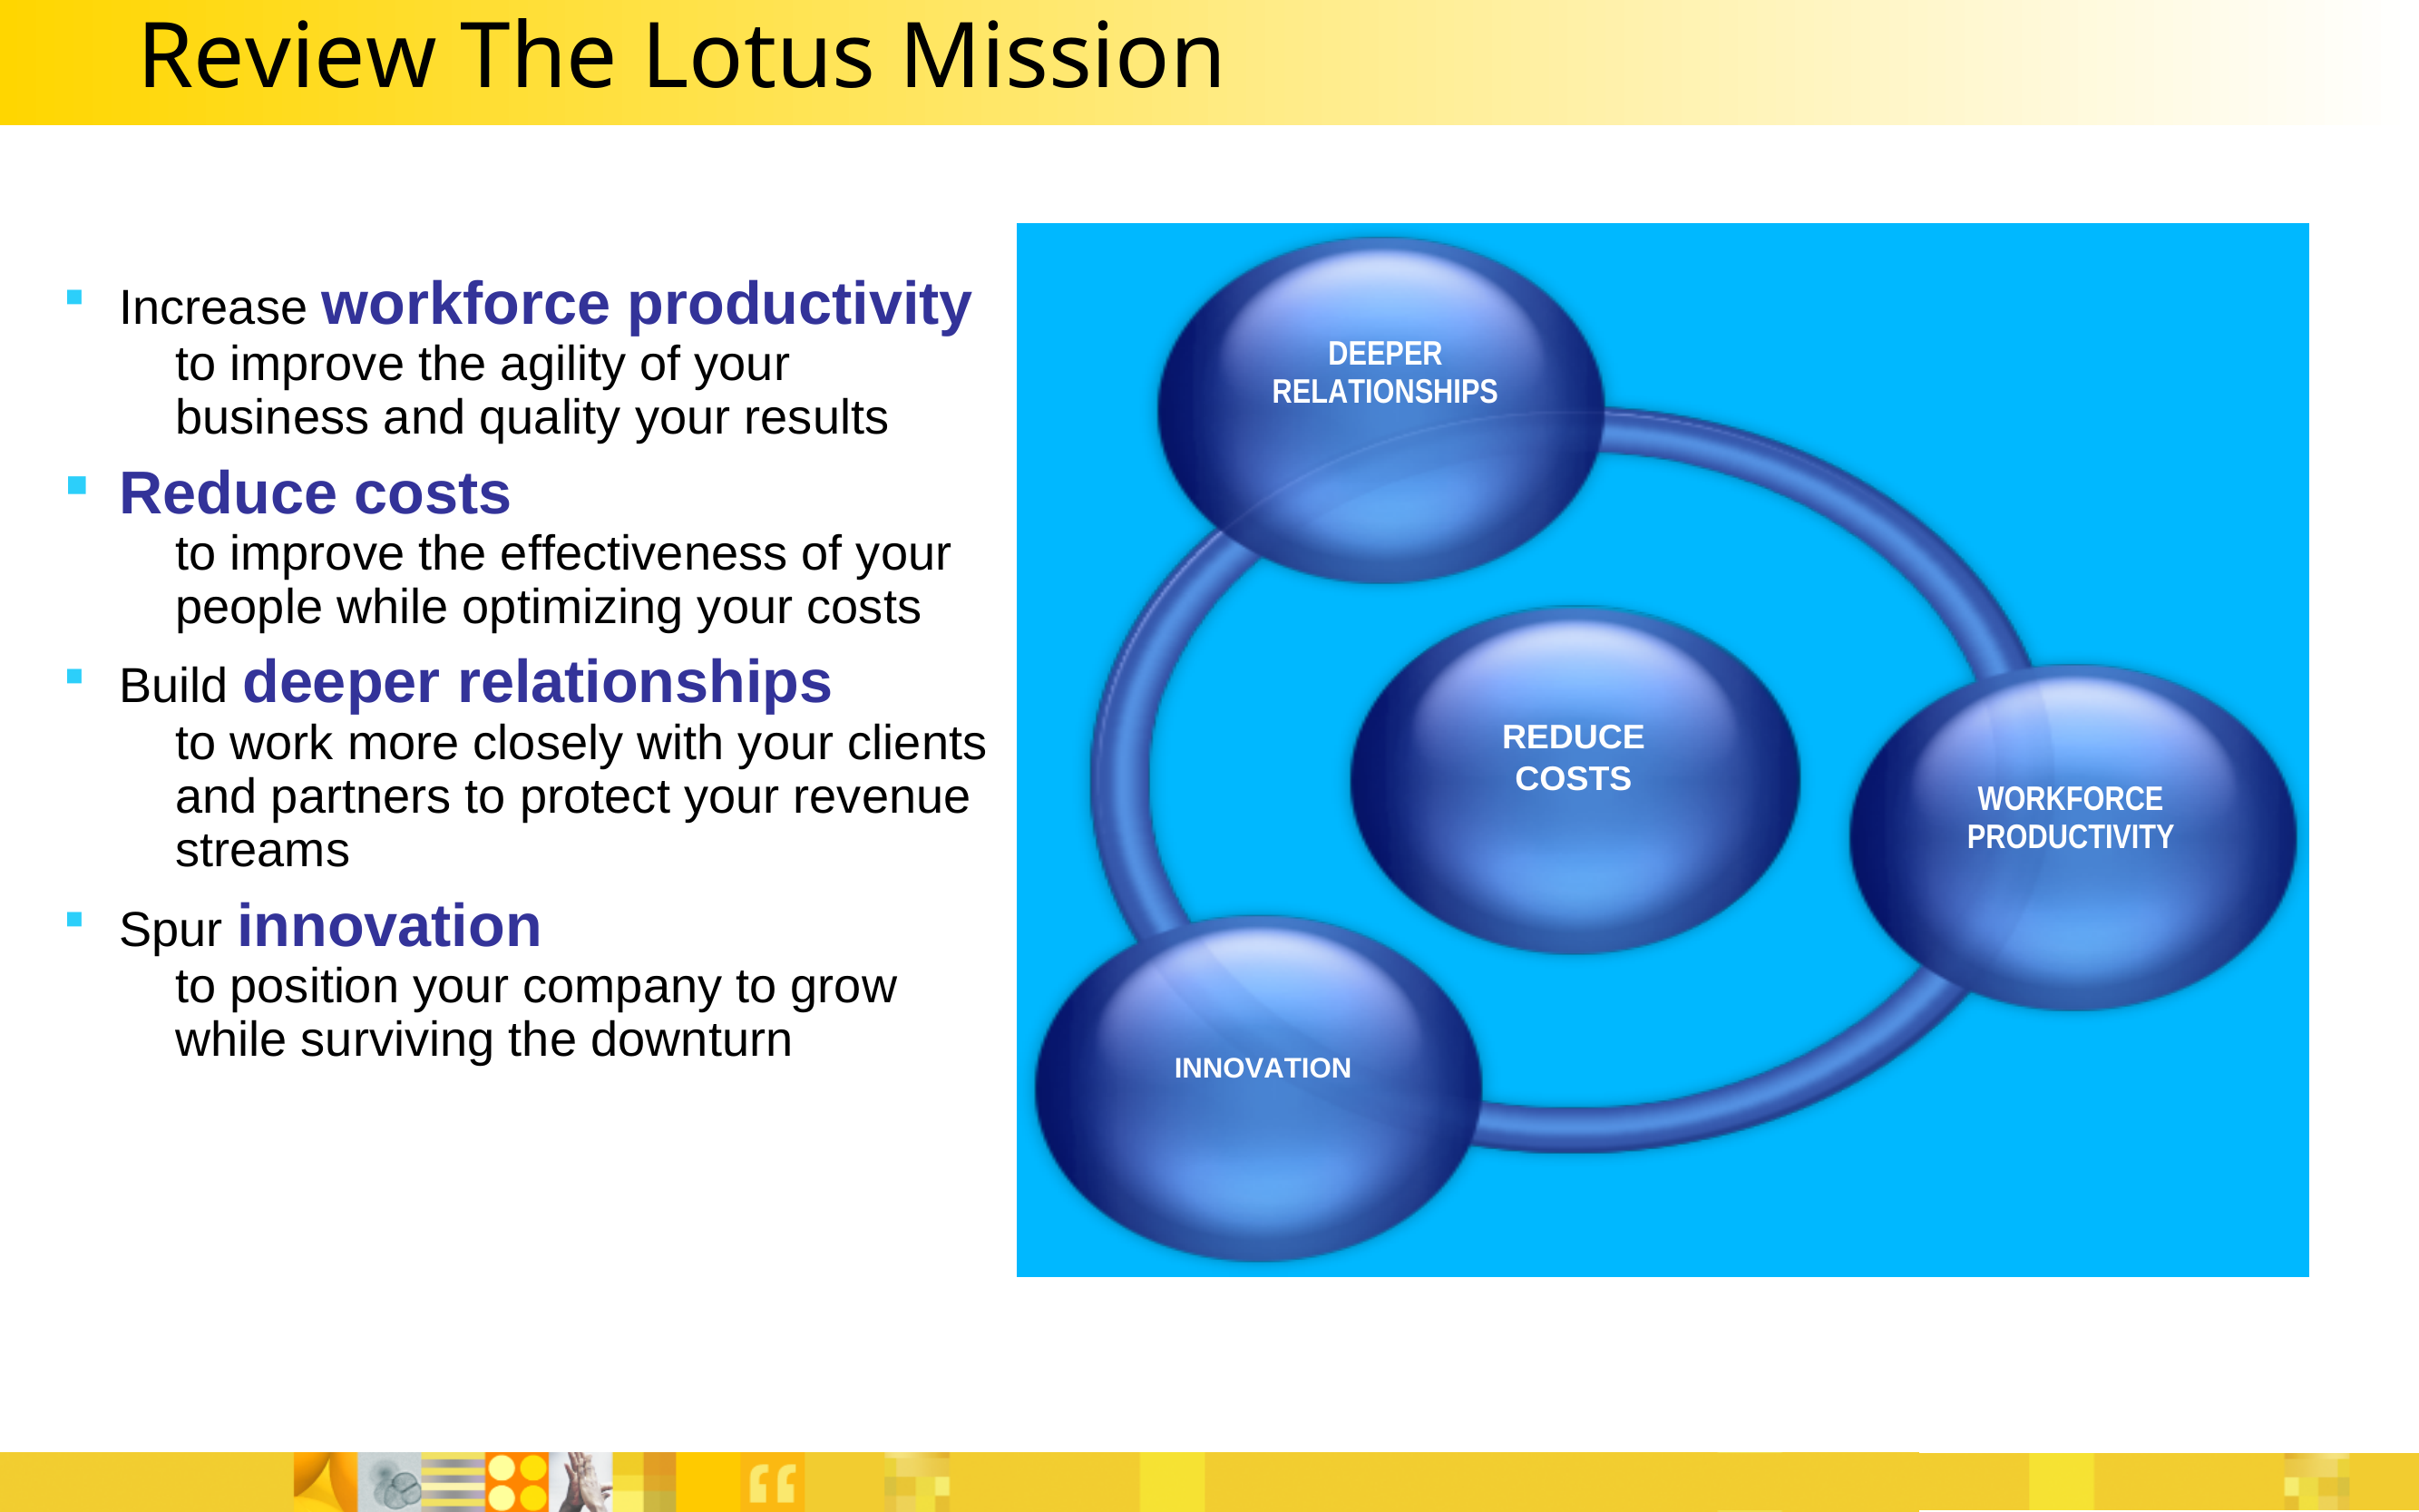

# Review The Lotus Mission
DEEPER
RELATIONSHIPS
REDUCE
COSTS
WORKFORCE
PRODUCTIVITY
INNOVATION
Increase workforce productivity
to improve the agility of your business and quality your results
Reduce costs
to improve the effectiveness of your people while optimizing your costs
Build deeper relationships
to work more closely with your clients and partners to protect your revenue streams
Spur innovation
to position your company to grow while surviving the downturn